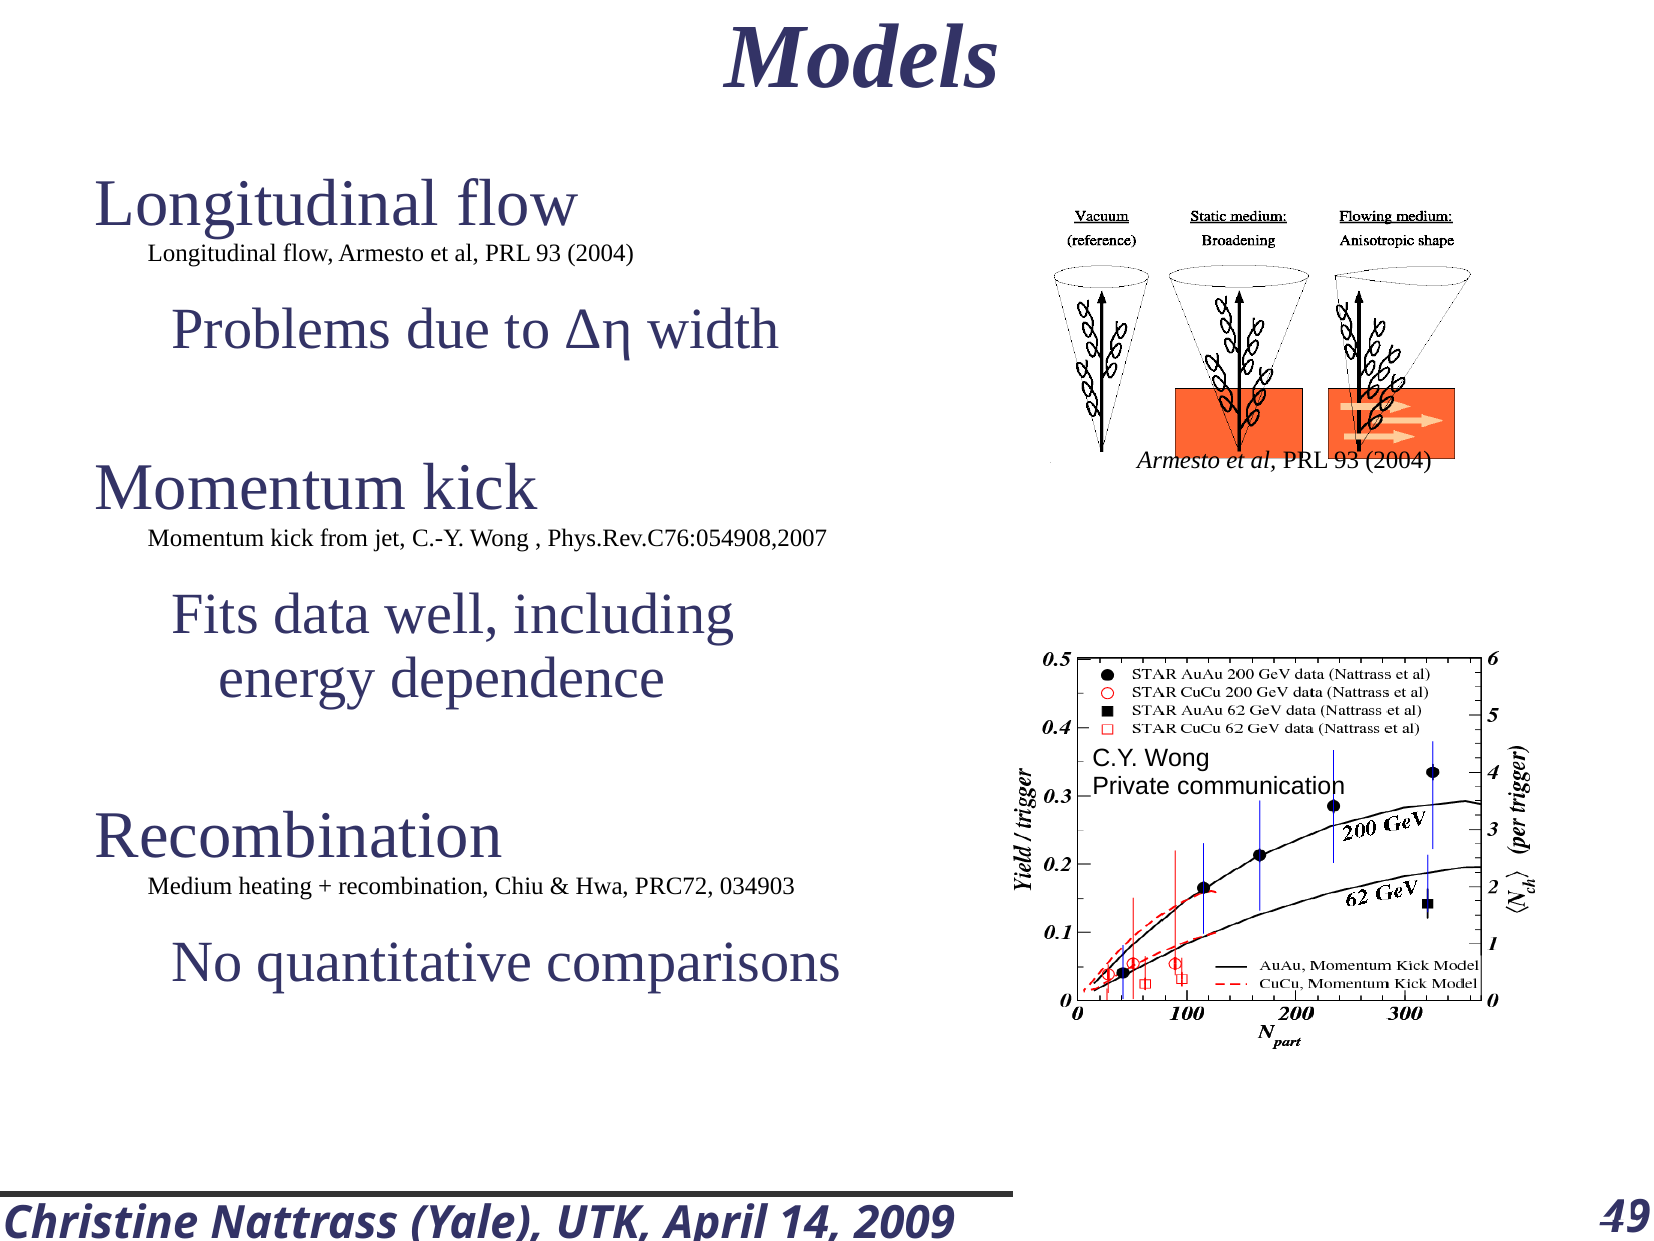

# Models
Longitudinal flow
Longitudinal flow, Armesto et al, PRL 93 (2004)
Problems due to Δη width
Momentum kick
Momentum kick from jet, C.-Y. Wong , Phys.Rev.C76:054908,2007
Fits data well, including
energy dependence
Recombination
Medium heating + recombination, Chiu & Hwa, PRC72, 034903
No quantitative comparisons
Armesto et al, PRL 93 (2004)
C.Y. Wong
Private communication
21